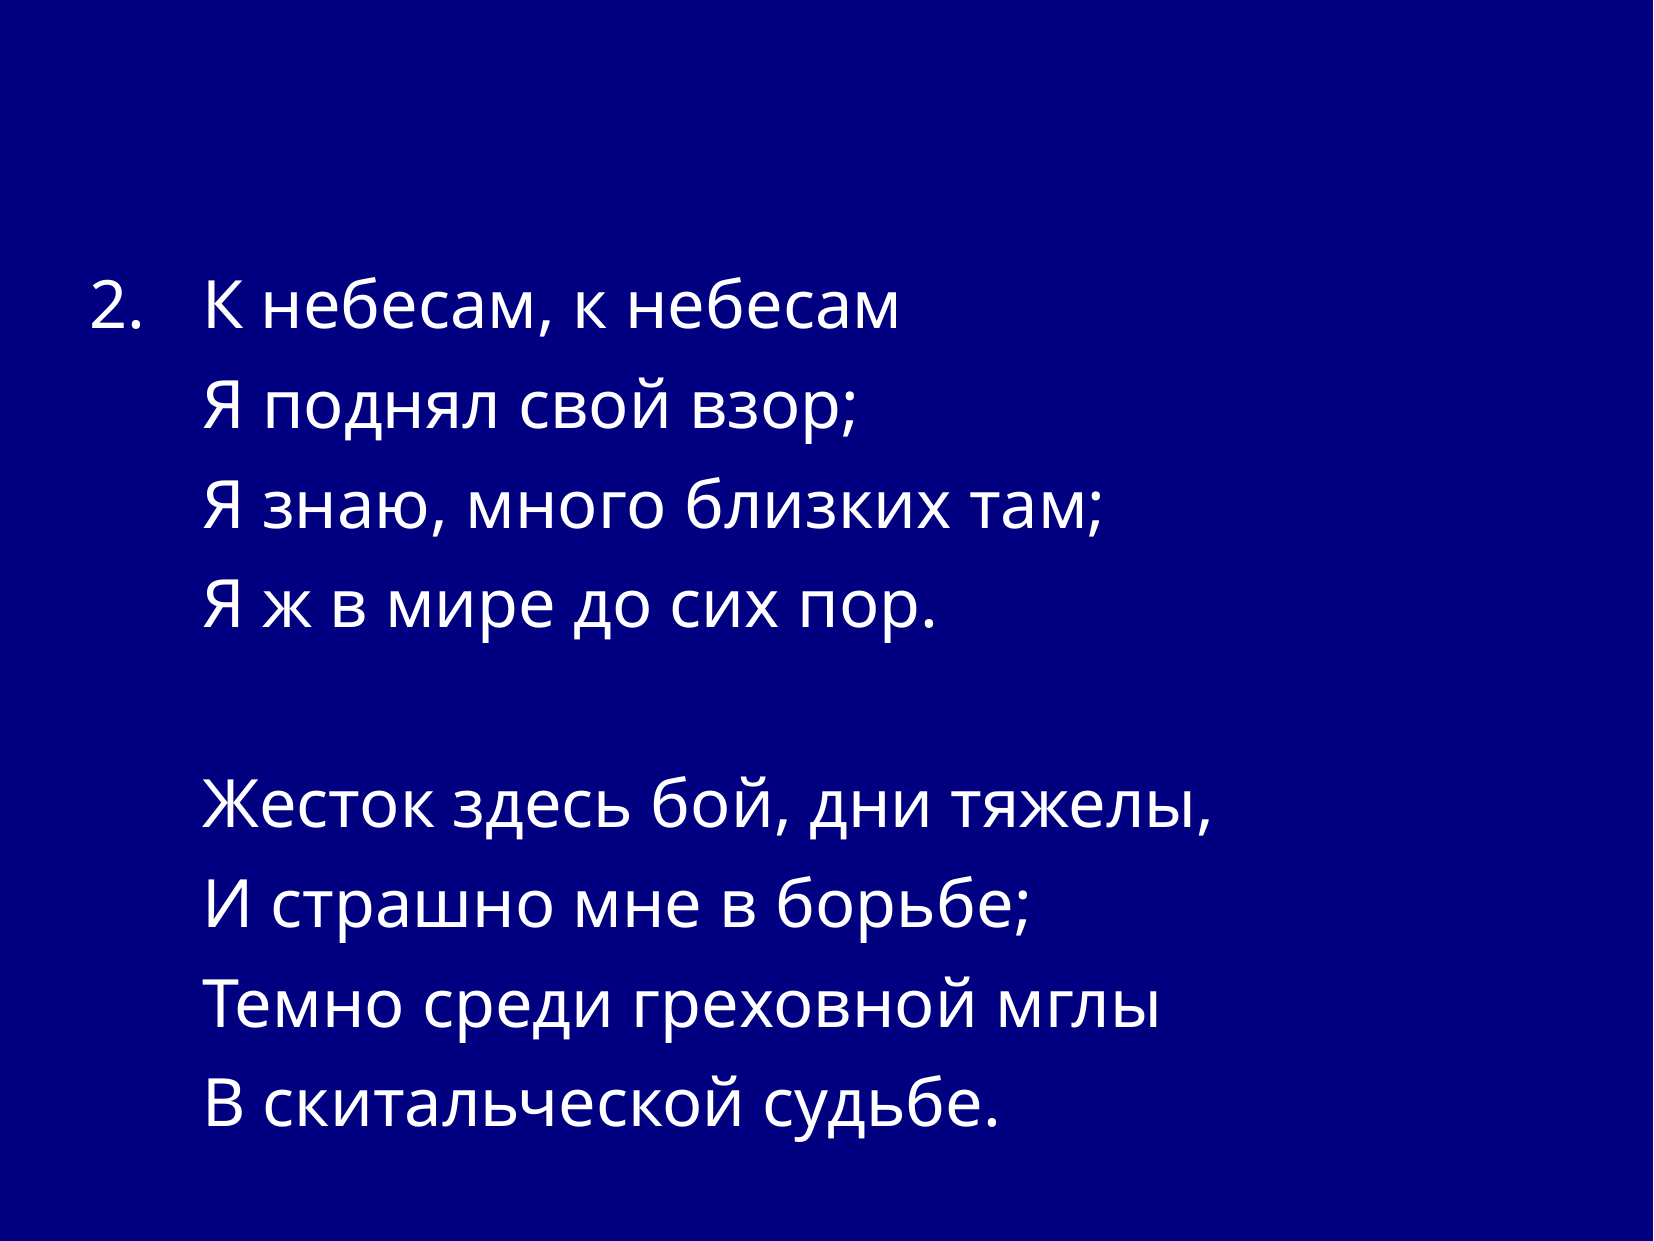

2.	К небесам, к небесам
	Я поднял свой взор;
	Я знаю, много близких там;
	Я ж в мире до сих пор.
	Жесток здесь бой, дни тяжелы,
	И страшно мне в борьбе;
	Темно среди греховной мглы
	В скитальческой судьбе.